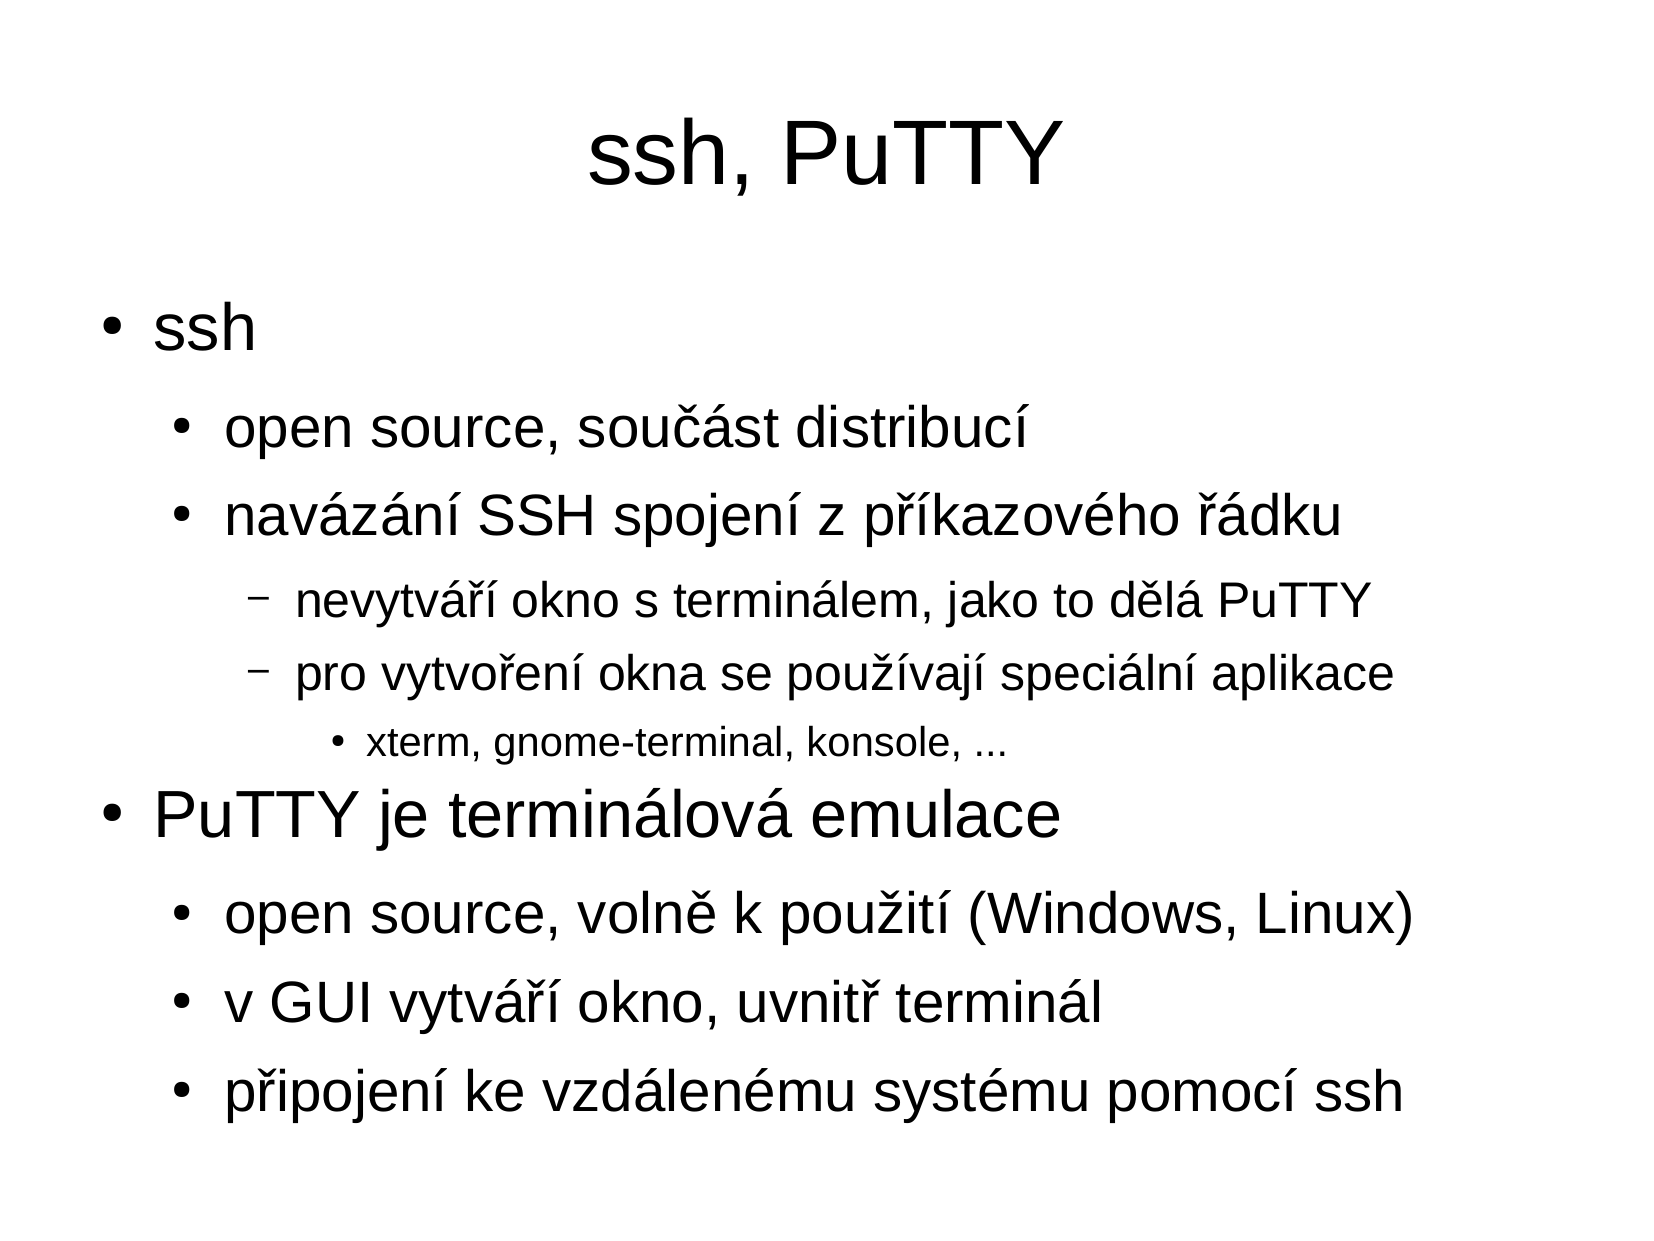

# ssh, PuTTY
ssh
open source, součást distribucí
navázání SSH spojení z příkazového řádku
nevytváří okno s terminálem, jako to dělá PuTTY
pro vytvoření okna se používají speciální aplikace
xterm, gnome-terminal, konsole, ...
PuTTY je terminálová emulace
open source, volně k použití (Windows, Linux)
v GUI vytváří okno, uvnitř terminál
připojení ke vzdálenému systému pomocí ssh